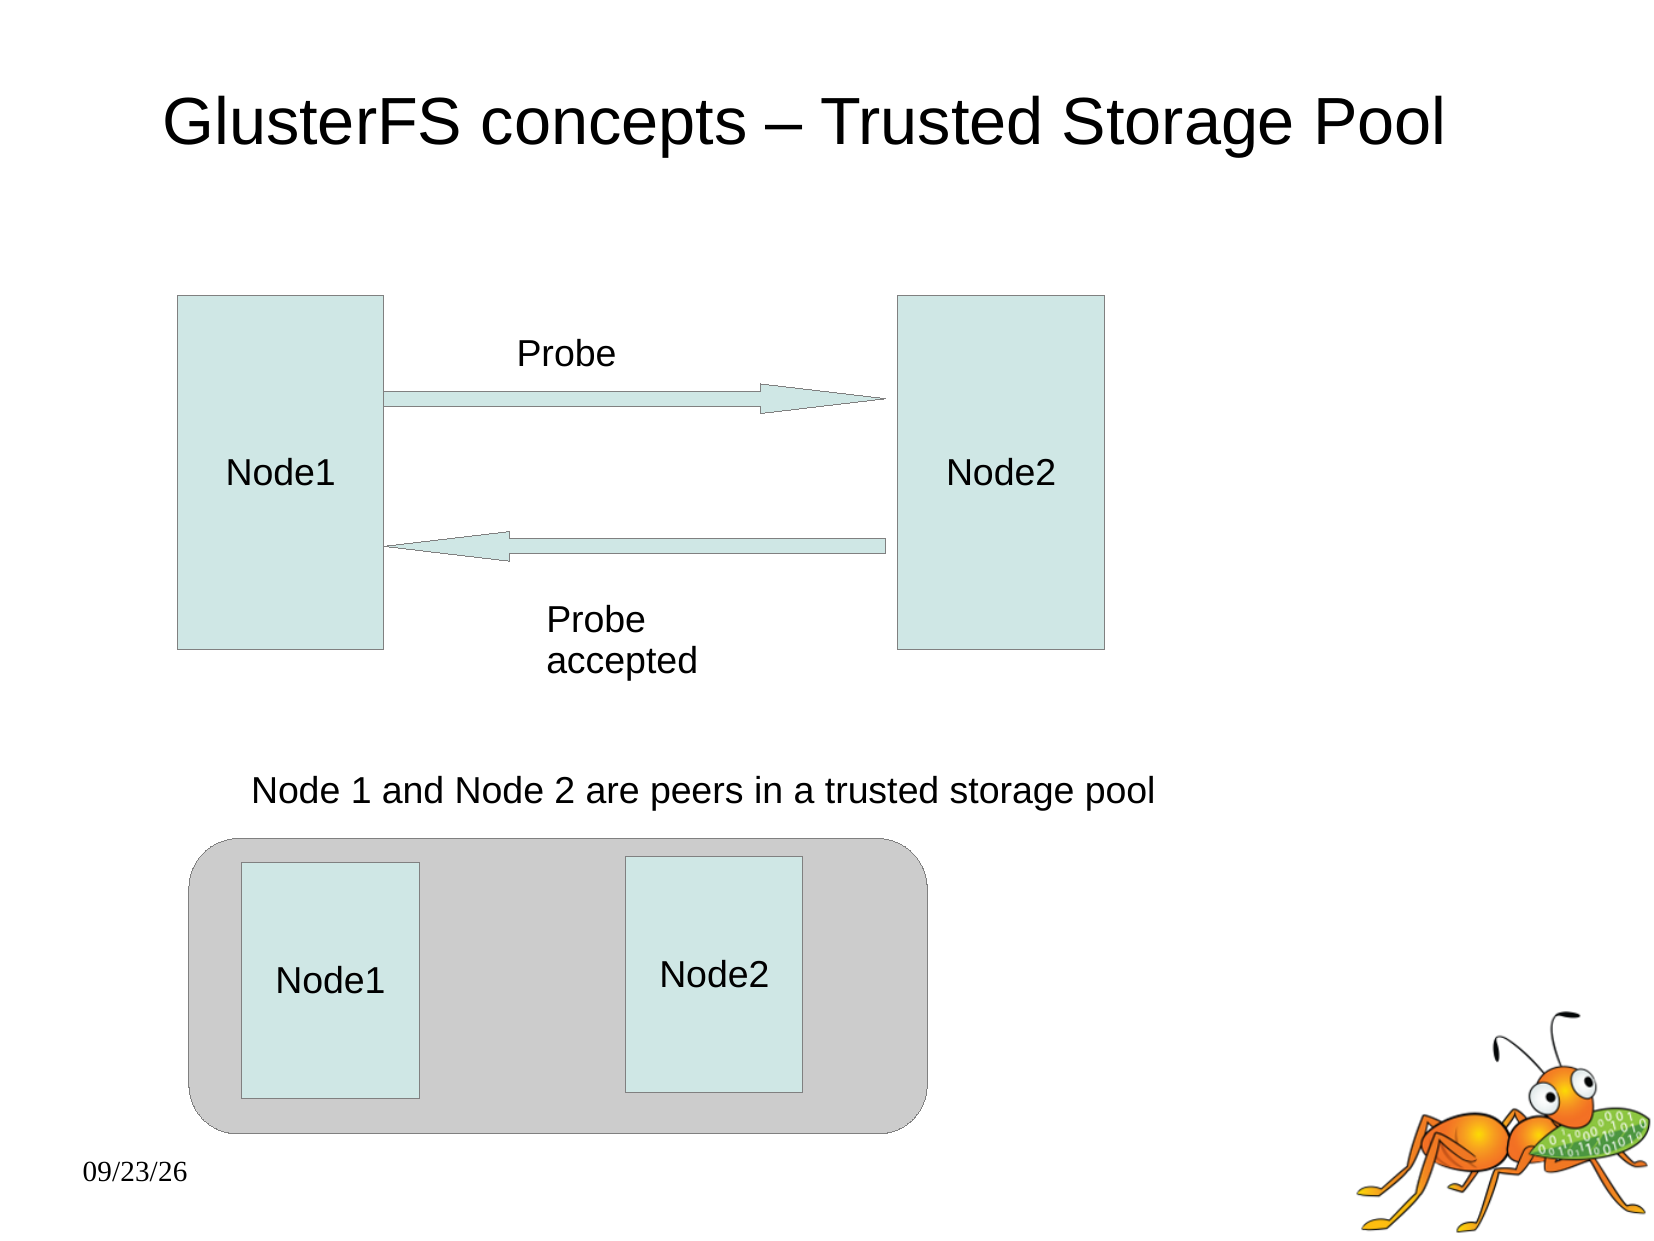

GlusterFS concepts – Trusted Storage Pool
Node1
Node2
Probe
Probe accepted
Node 1 and Node 2 are peers in a trusted storage pool
Node2
Node1